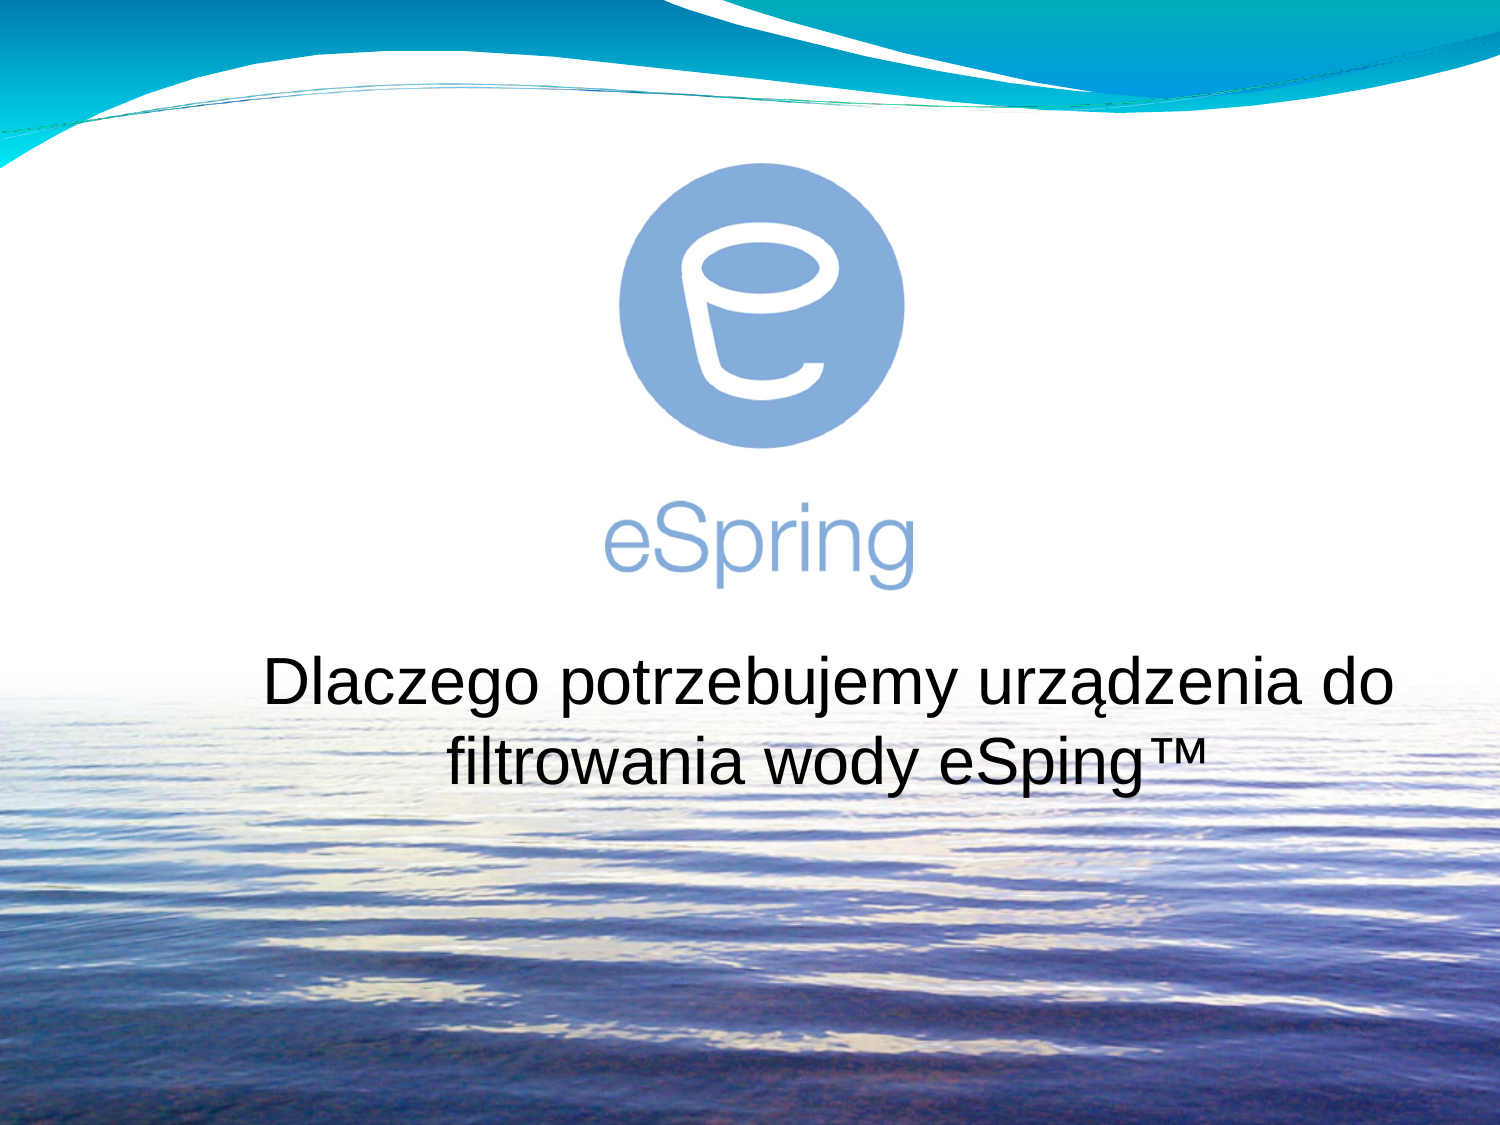

Dlaczego potrzebujemy urządzenia do filtrowania wody eSping™